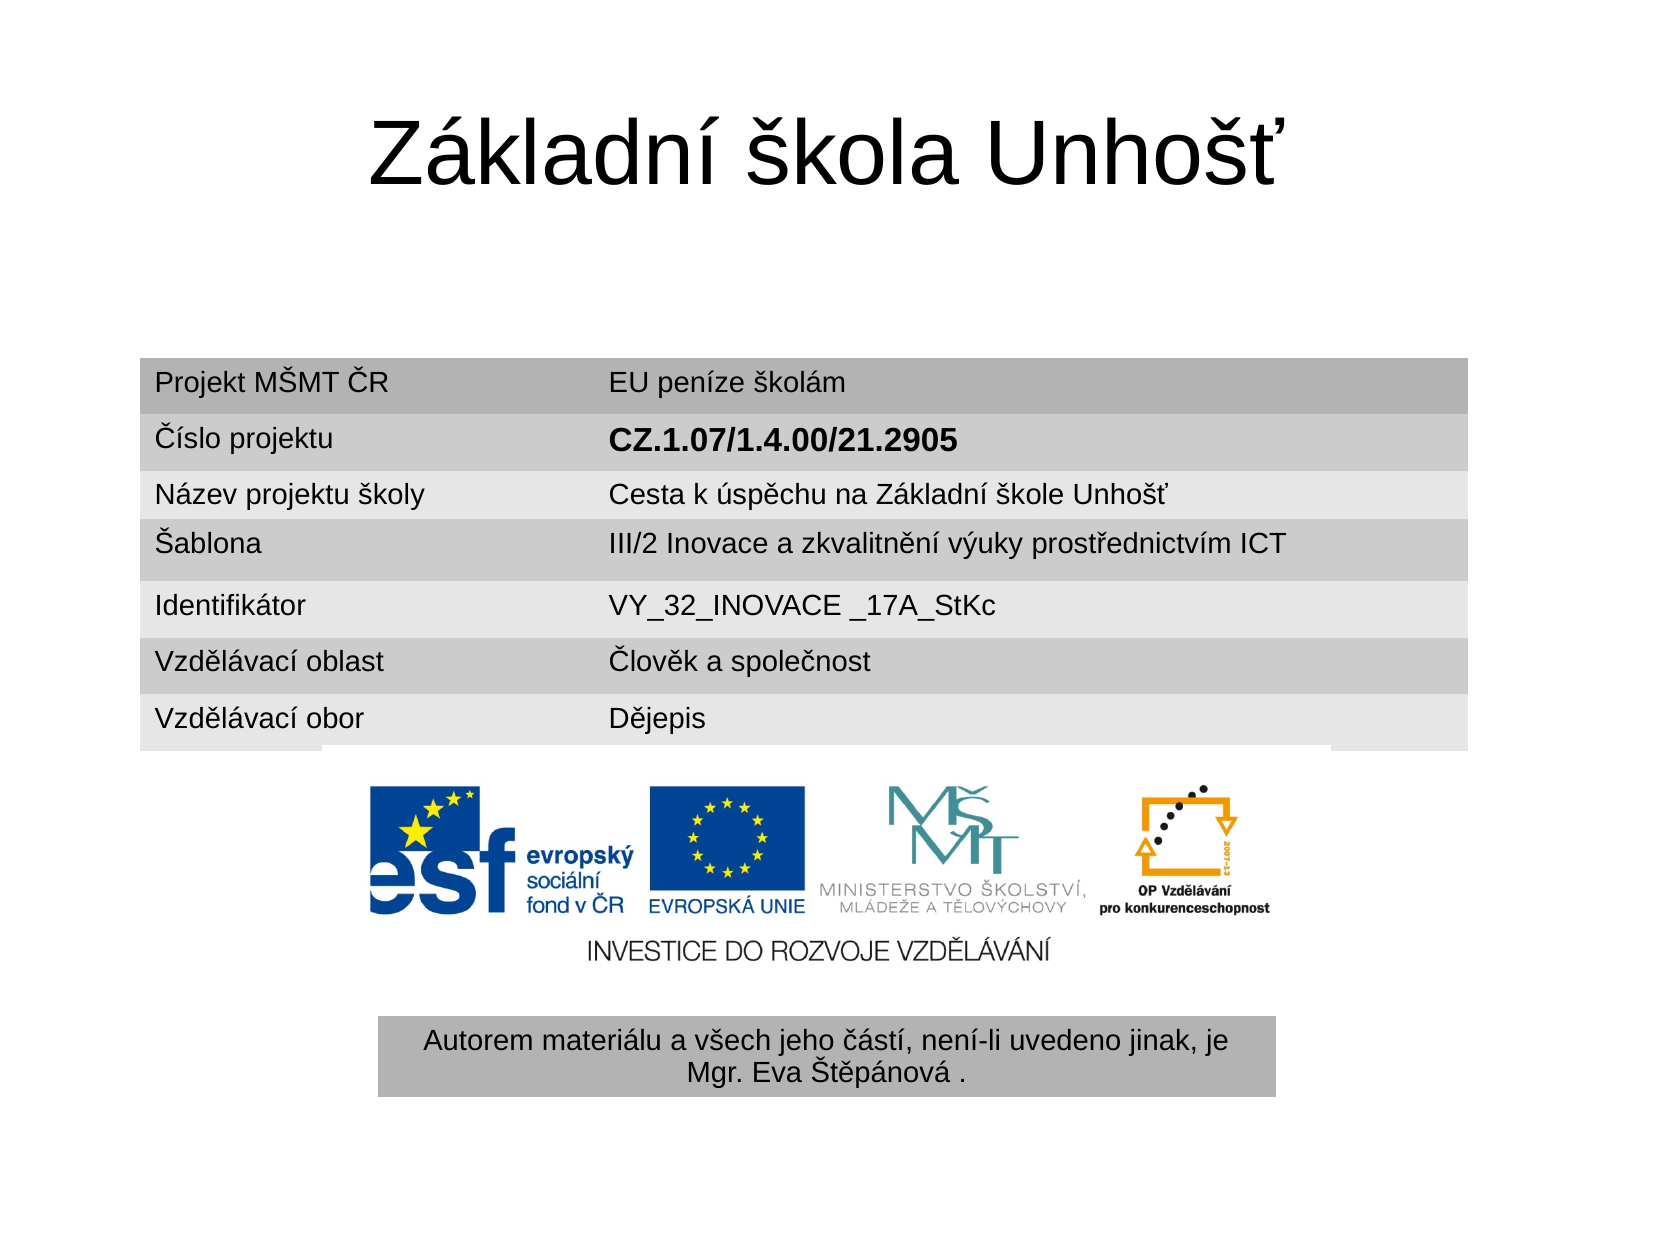

# Základní škola Unhošť
| Projekt MŠMT ČR | EU peníze školám |
| --- | --- |
| Číslo projektu | CZ.1.07/1.4.00/21.2905 |
| Název projektu školy | Cesta k úspěchu na Základní škole Unhošť |
| Šablona | III/2 Inovace a zkvalitnění výuky prostřednictvím ICT |
| Identifikátor | VY\_32\_INOVACE \_17A\_StKc |
| Vzdělávací oblast | Člověk a společnost |
| Vzdělávací obor | Dějepis |
| Autorem materiálu a všech jeho částí, není-li uvedeno jinak, je Mgr. Eva Štěpánová . |
| --- |